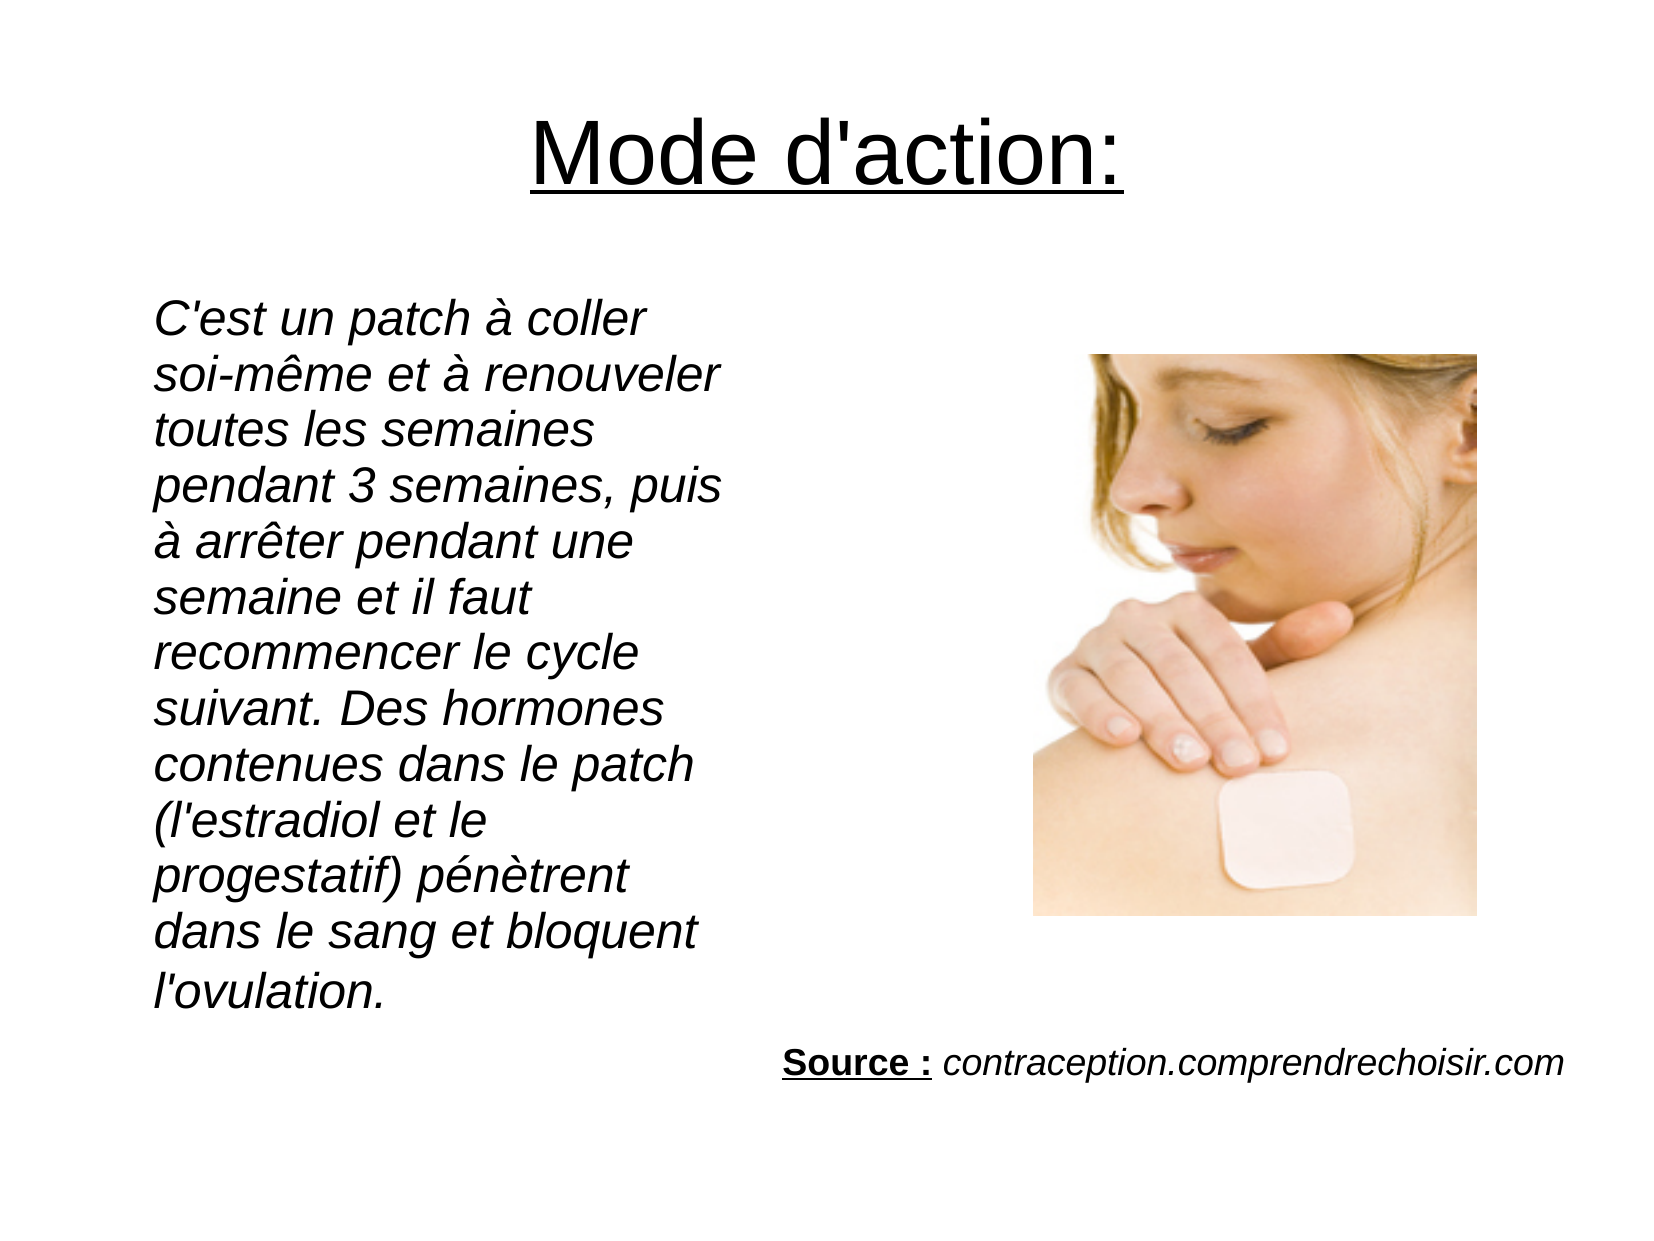

# Mode d'action:
C'est un patch à coller soi-même et à renouveler toutes les semaines pendant 3 semaines, puis à arrêter pendant une semaine et il faut recommencer le cycle suivant. Des hormones contenues dans le patch (l'estradiol et le progestatif) pénètrent dans le sang et bloquent l'ovulation.
Source : contraception.comprendrechoisir.com